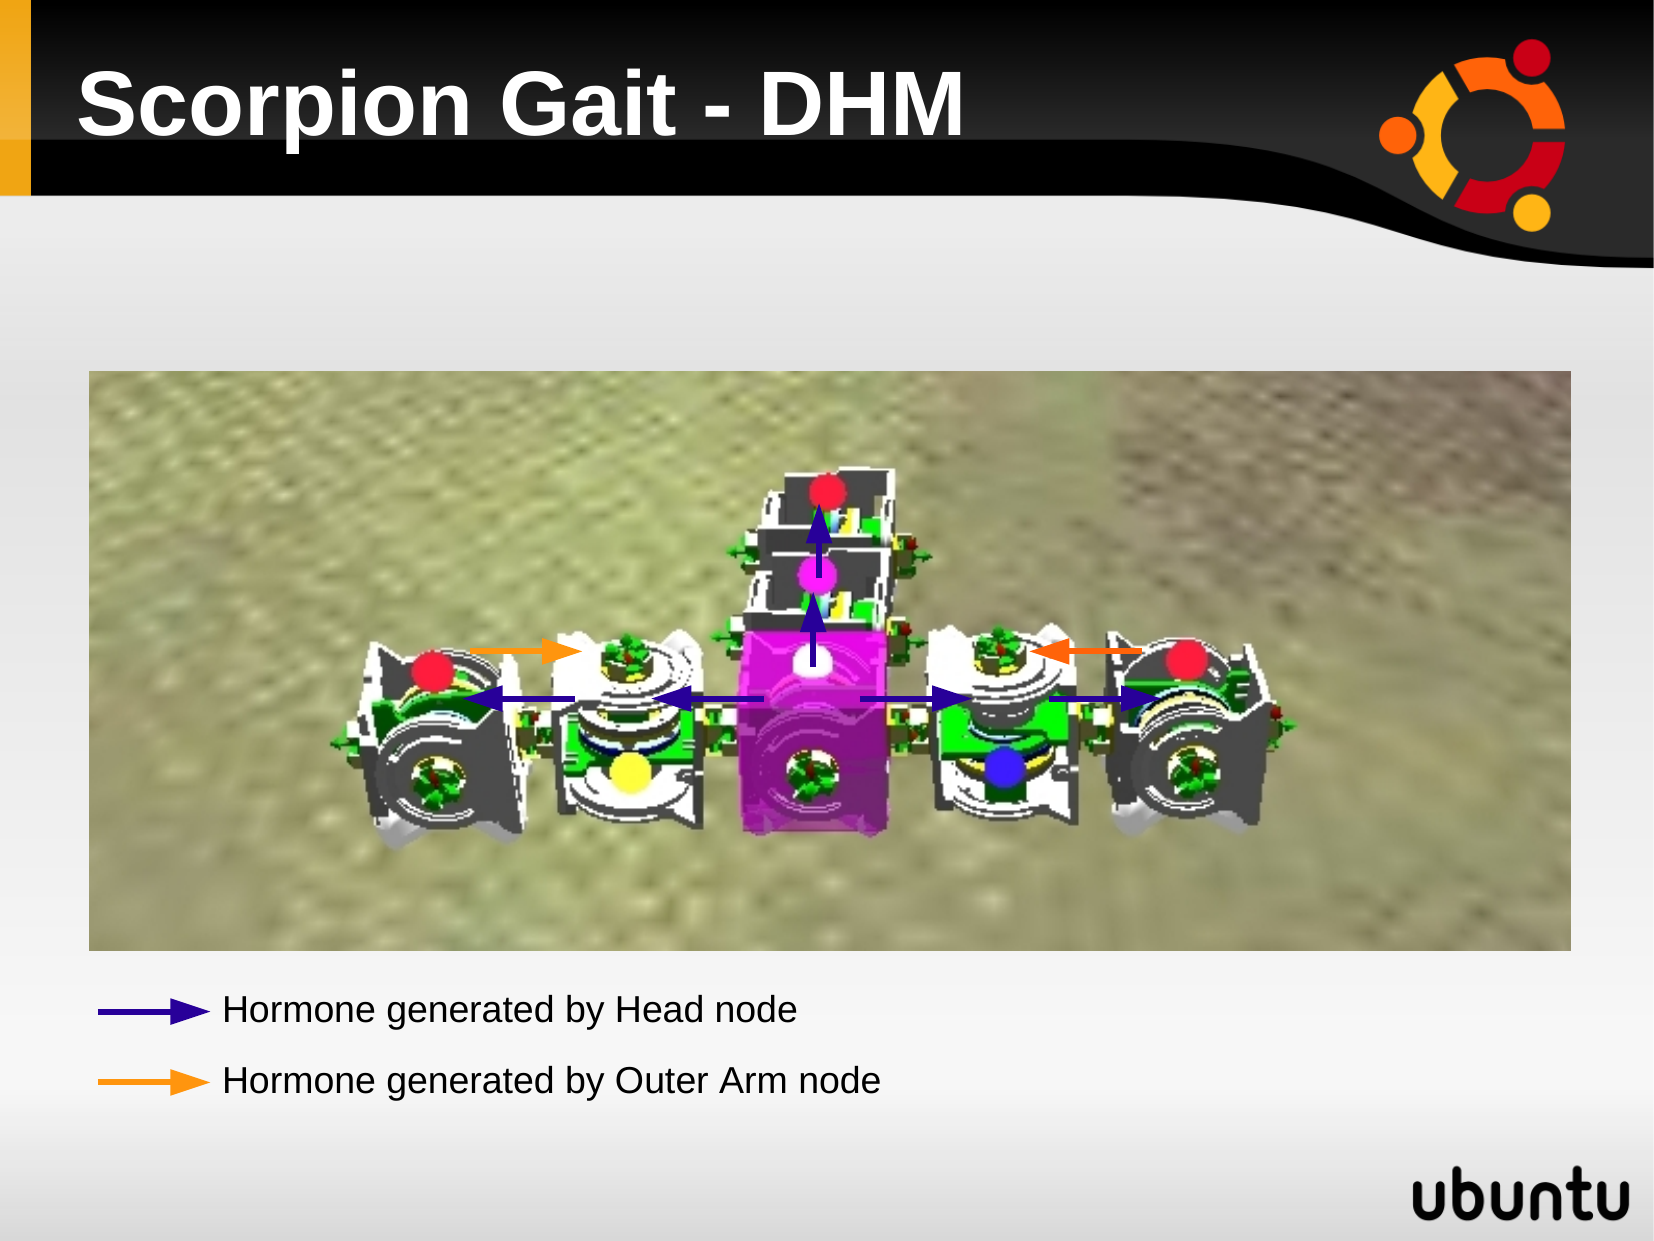

# Scorpion Gait - DHM
Hormone generated by Head node
Hormone generated by Outer Arm node